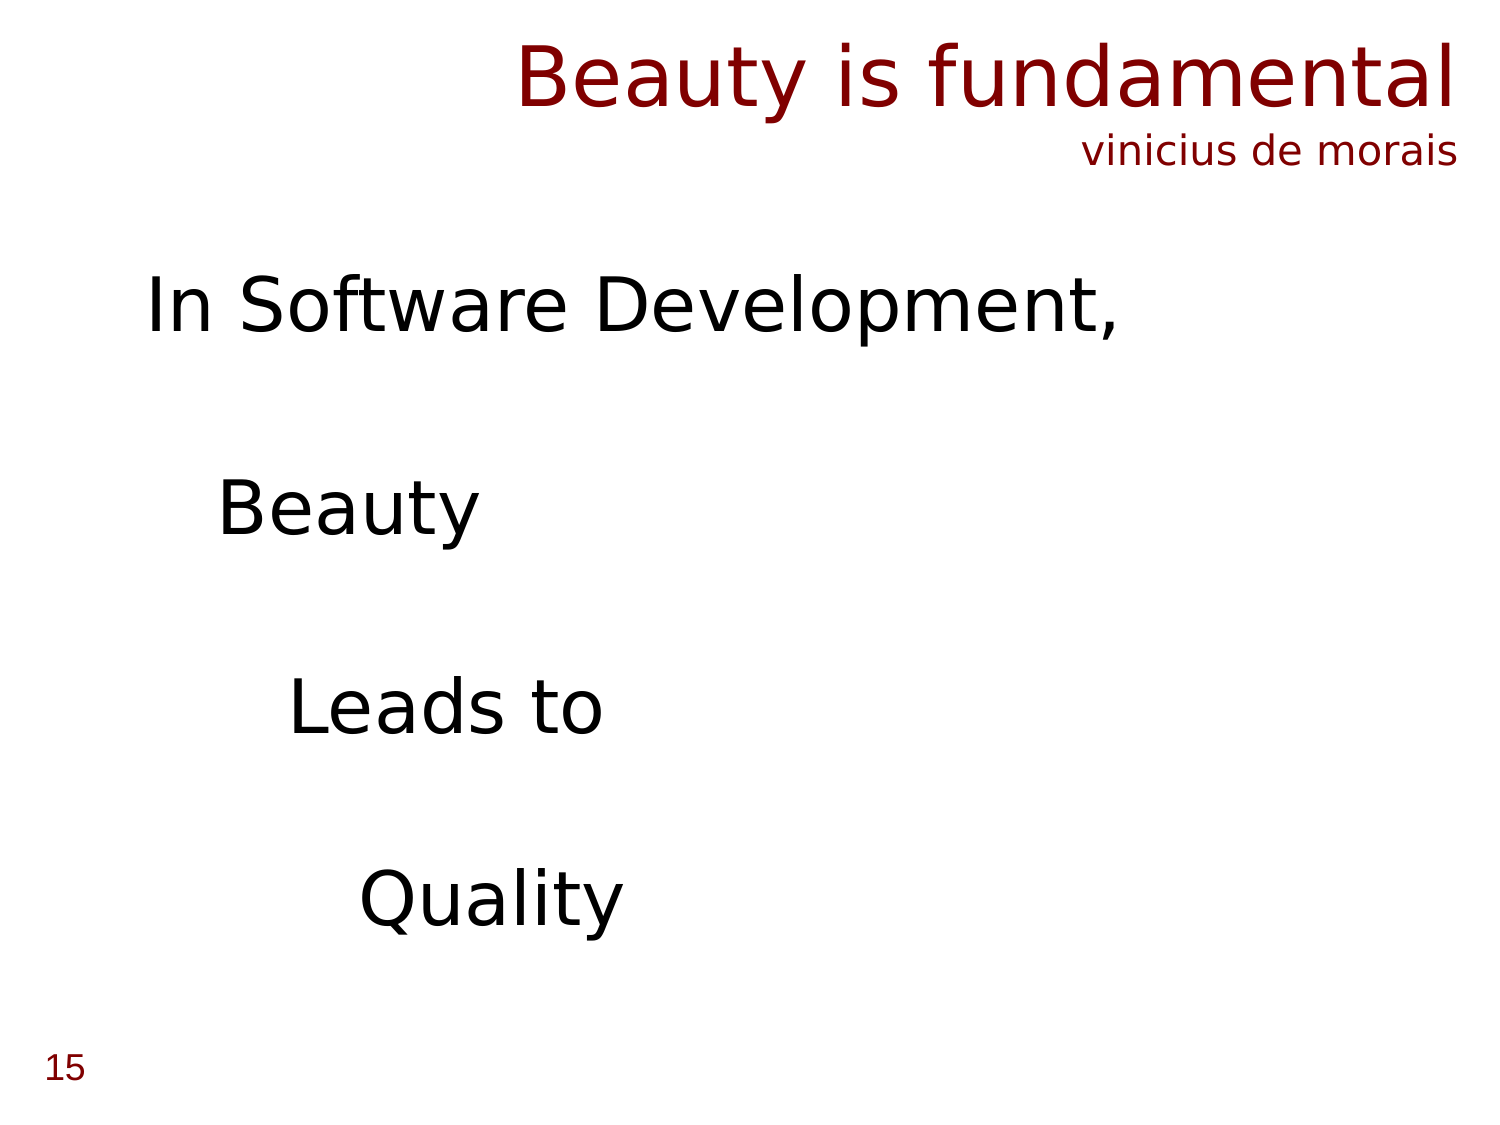

# Beauty is fundamental vinicius de morais
In Software Development,
Beauty
Leads to
Quality